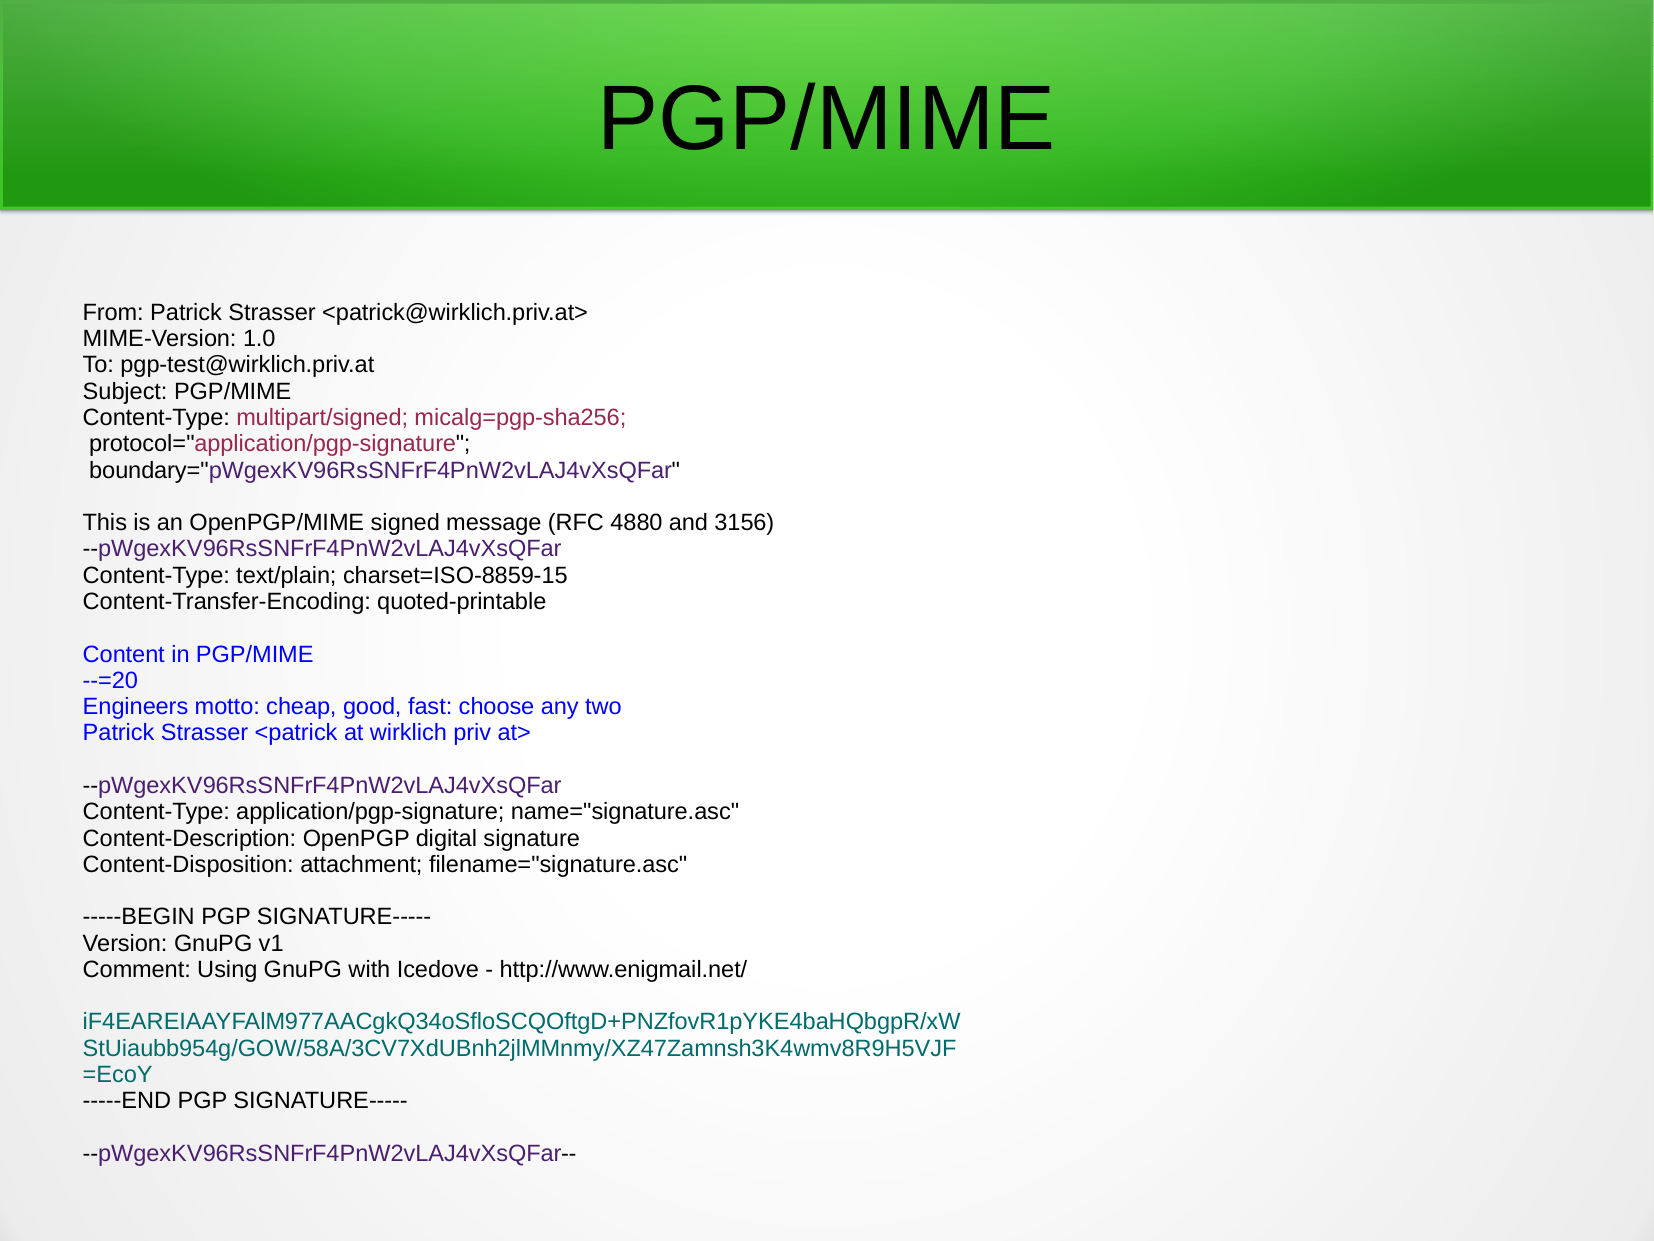

# PGP/MIME
From: Patrick Strasser <patrick@wirklich.priv.at>
MIME-Version: 1.0
To: pgp-test@wirklich.priv.at
Subject: PGP/MIME
Content-Type: multipart/signed; micalg=pgp-sha256;
 protocol="application/pgp-signature";
 boundary="pWgexKV96RsSNFrF4PnW2vLAJ4vXsQFar"
This is an OpenPGP/MIME signed message (RFC 4880 and 3156)
--pWgexKV96RsSNFrF4PnW2vLAJ4vXsQFar
Content-Type: text/plain; charset=ISO-8859-15
Content-Transfer-Encoding: quoted-printable
Content in PGP/MIME
--=20
Engineers motto: cheap, good, fast: choose any two
Patrick Strasser <patrick at wirklich priv at>
--pWgexKV96RsSNFrF4PnW2vLAJ4vXsQFar
Content-Type: application/pgp-signature; name="signature.asc"
Content-Description: OpenPGP digital signature
Content-Disposition: attachment; filename="signature.asc"
-----BEGIN PGP SIGNATURE-----
Version: GnuPG v1
Comment: Using GnuPG with Icedove - http://www.enigmail.net/
iF4EAREIAAYFAlM977AACgkQ34oSfloSCQOftgD+PNZfovR1pYKE4baHQbgpR/xW
StUiaubb954g/GOW/58A/3CV7XdUBnh2jlMMnmy/XZ47Zamnsh3K4wmv8R9H5VJF
=EcoY
-----END PGP SIGNATURE-----
--pWgexKV96RsSNFrF4PnW2vLAJ4vXsQFar--